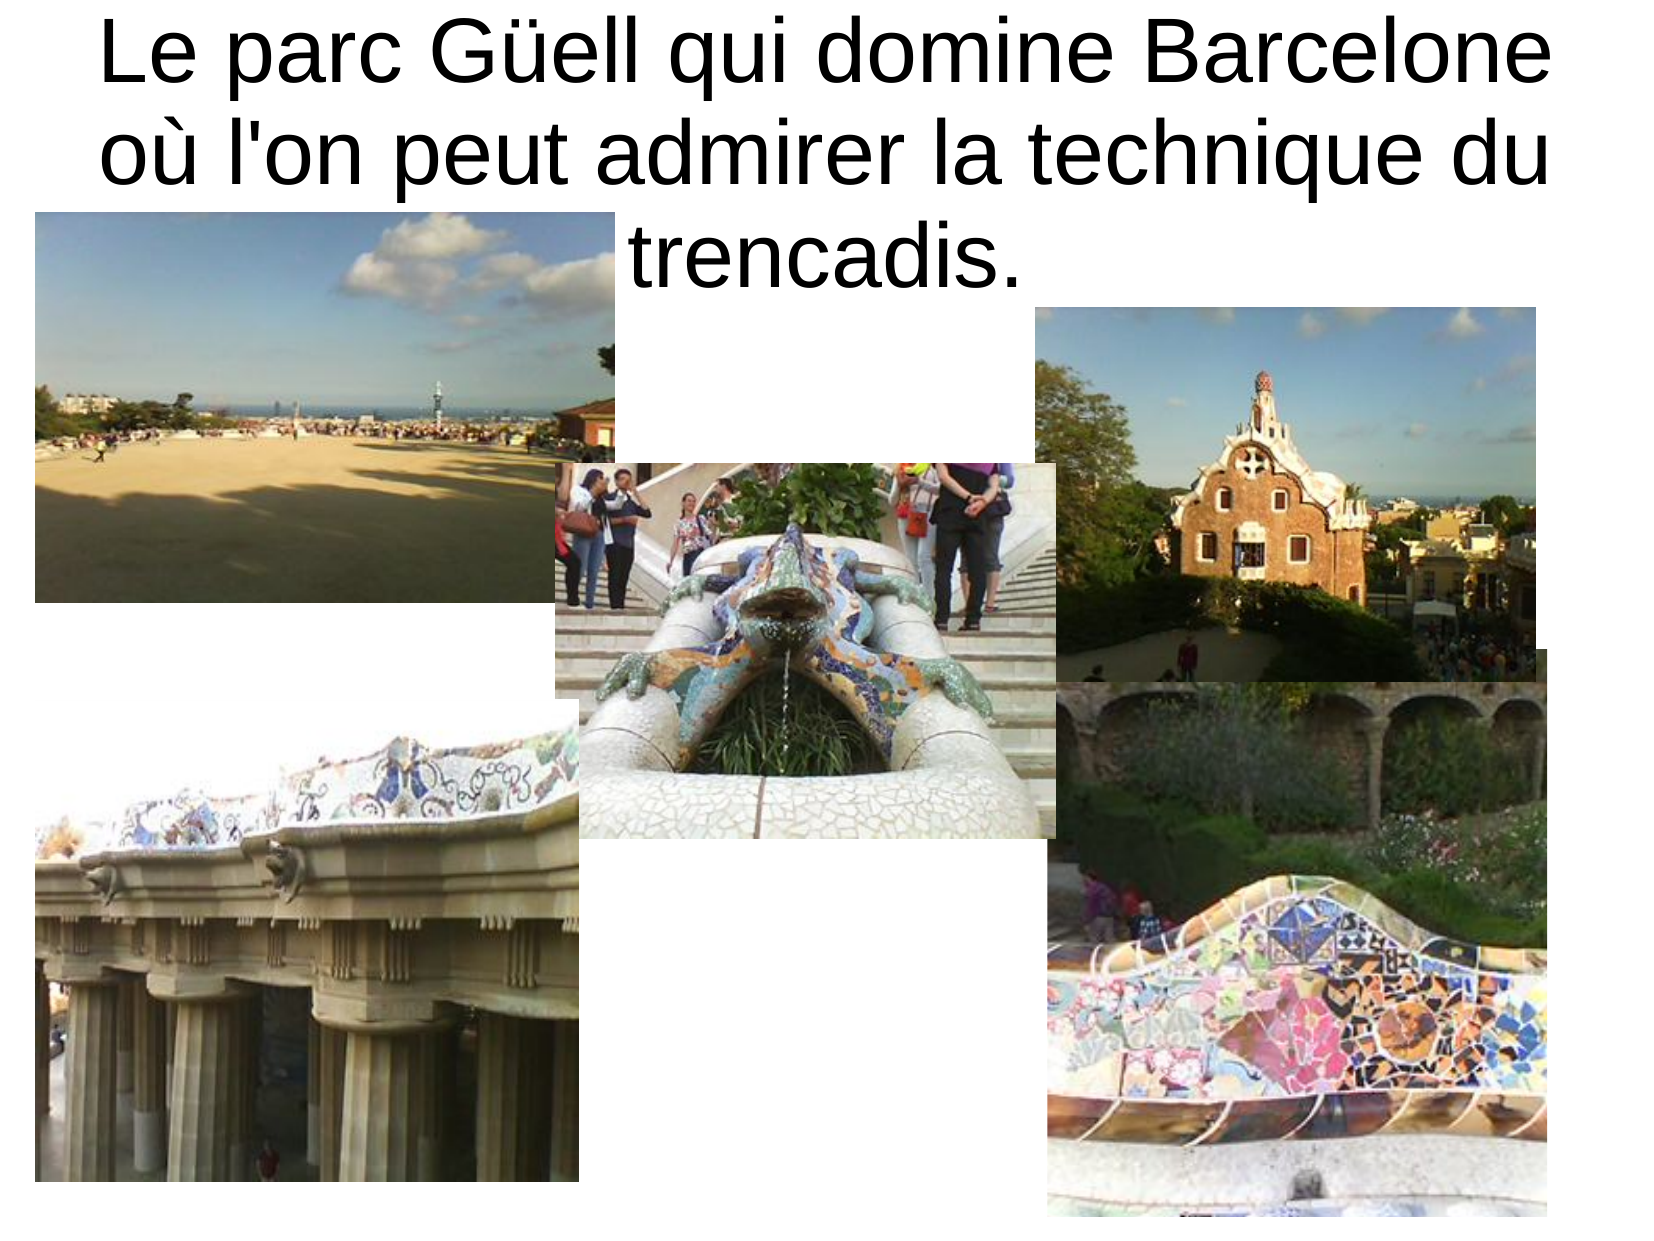

# Le parc Güell qui domine Barcelone où l'on peut admirer la technique du trencadis.